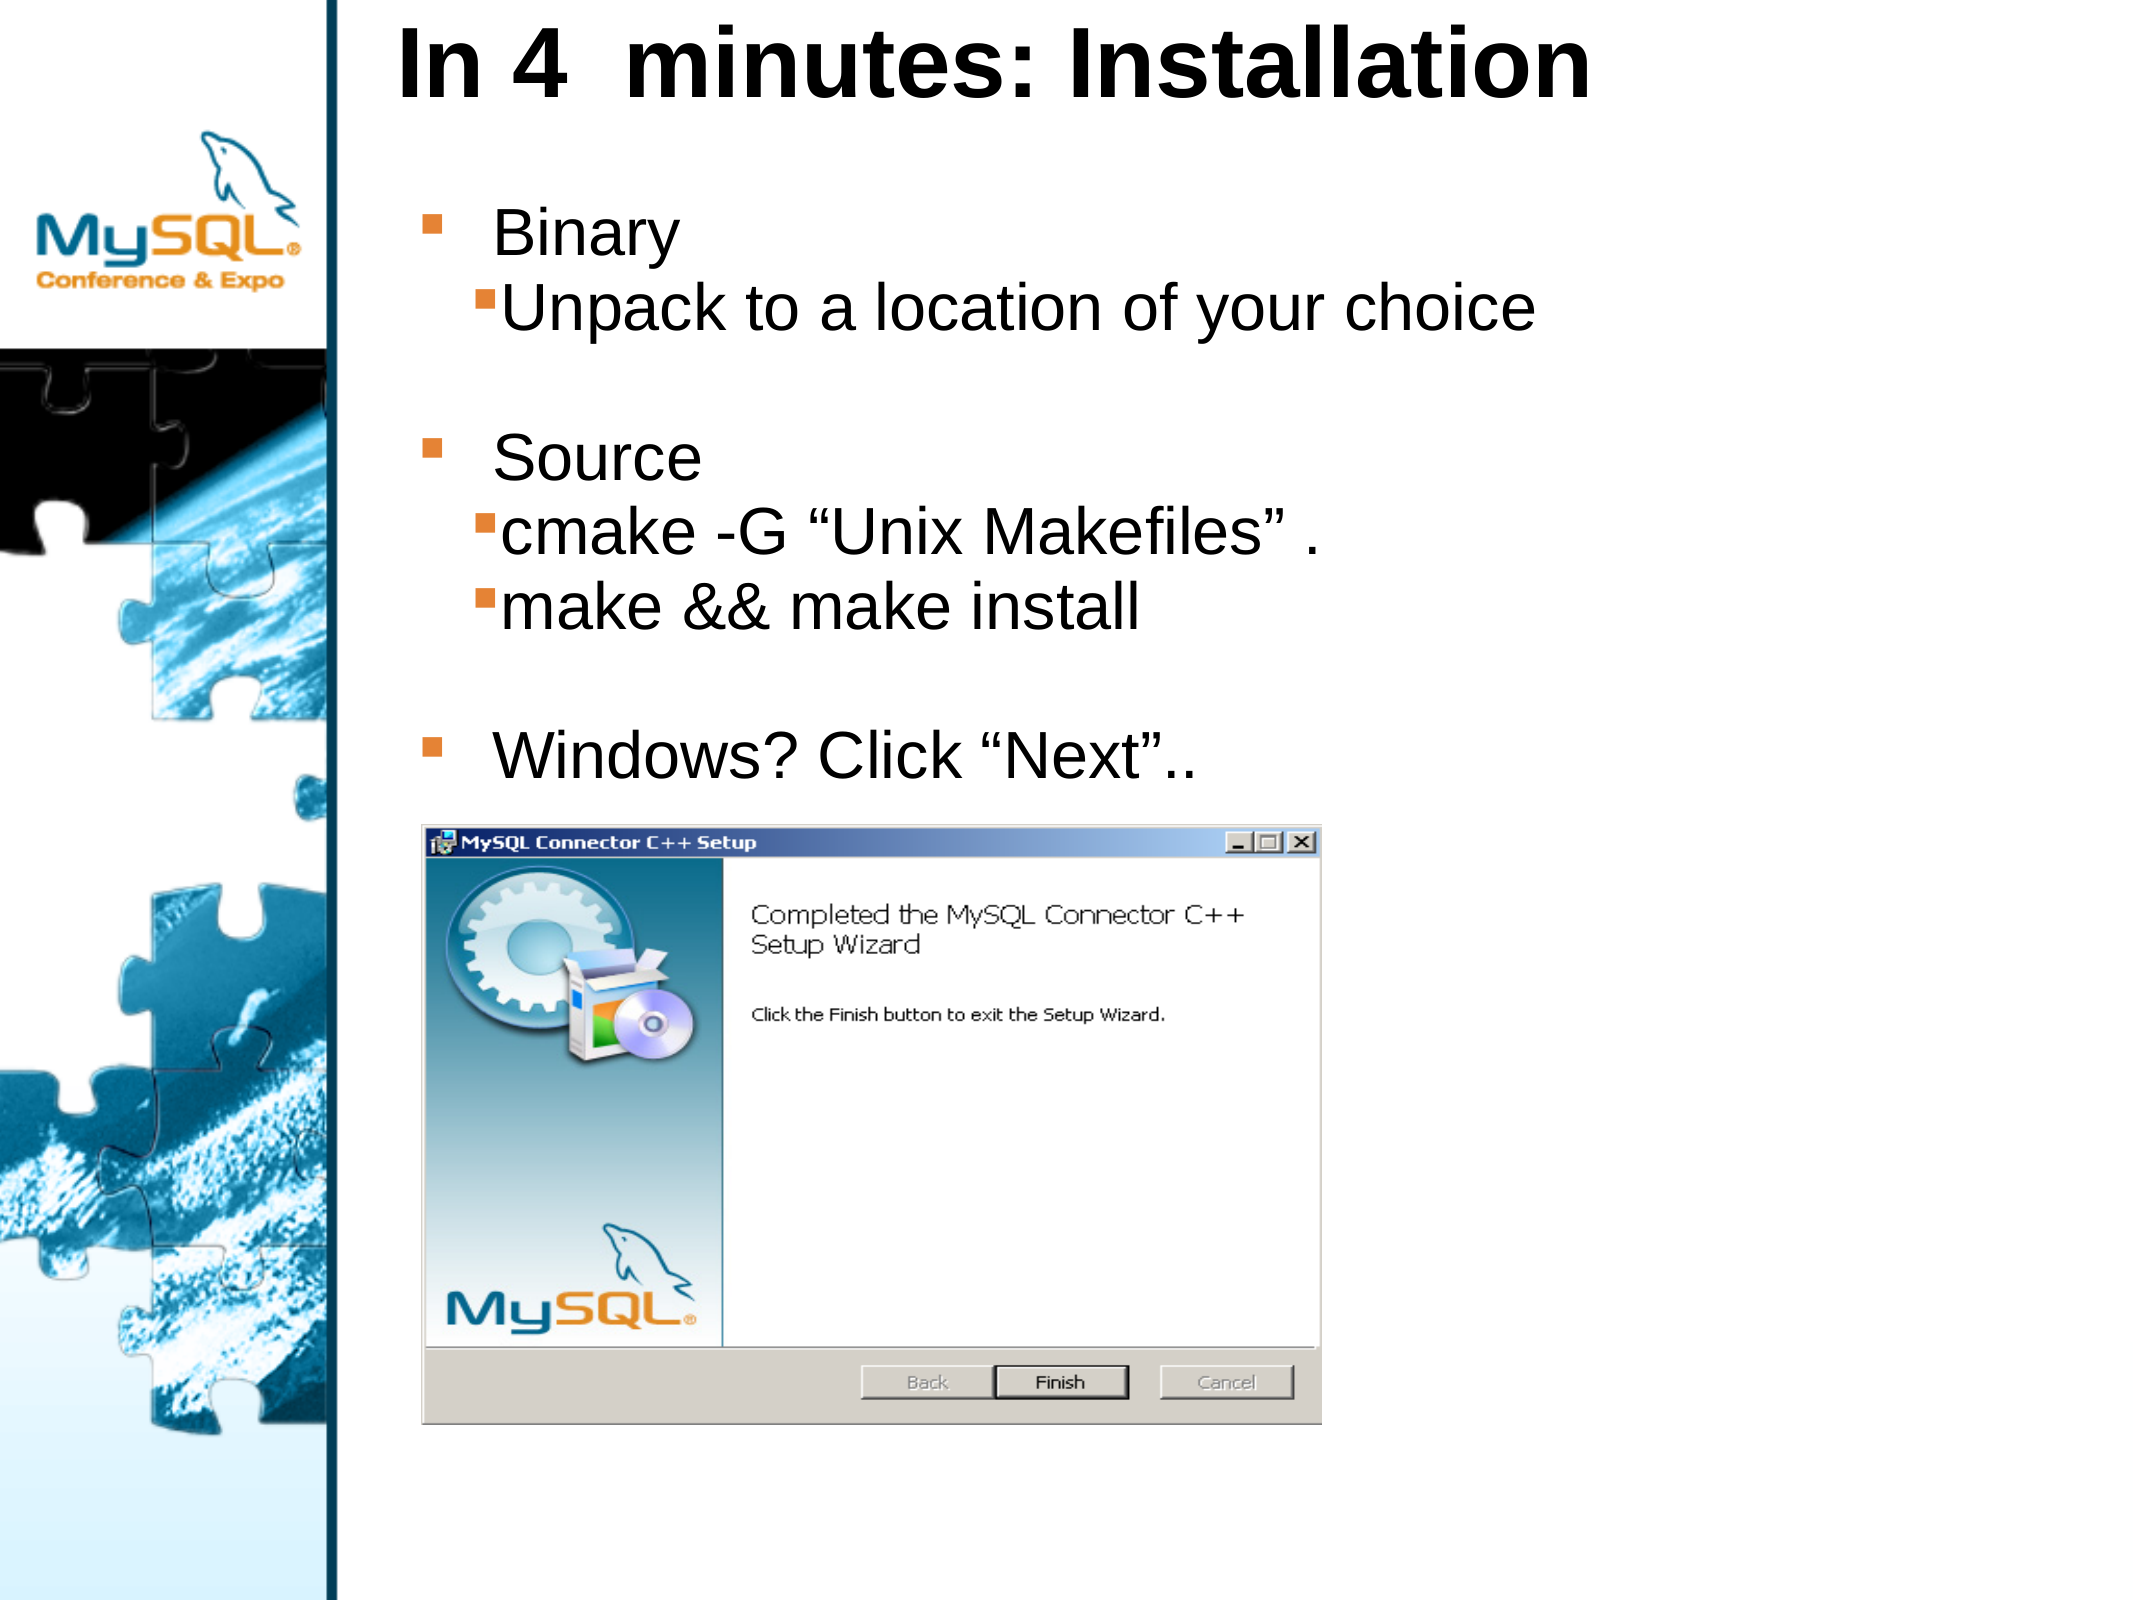

In 4 minutes: Installation
Binary
Unpack to a location of your choice
Source
cmake -G “Unix Makefiles” .
make && make install
Windows? Click “Next”..